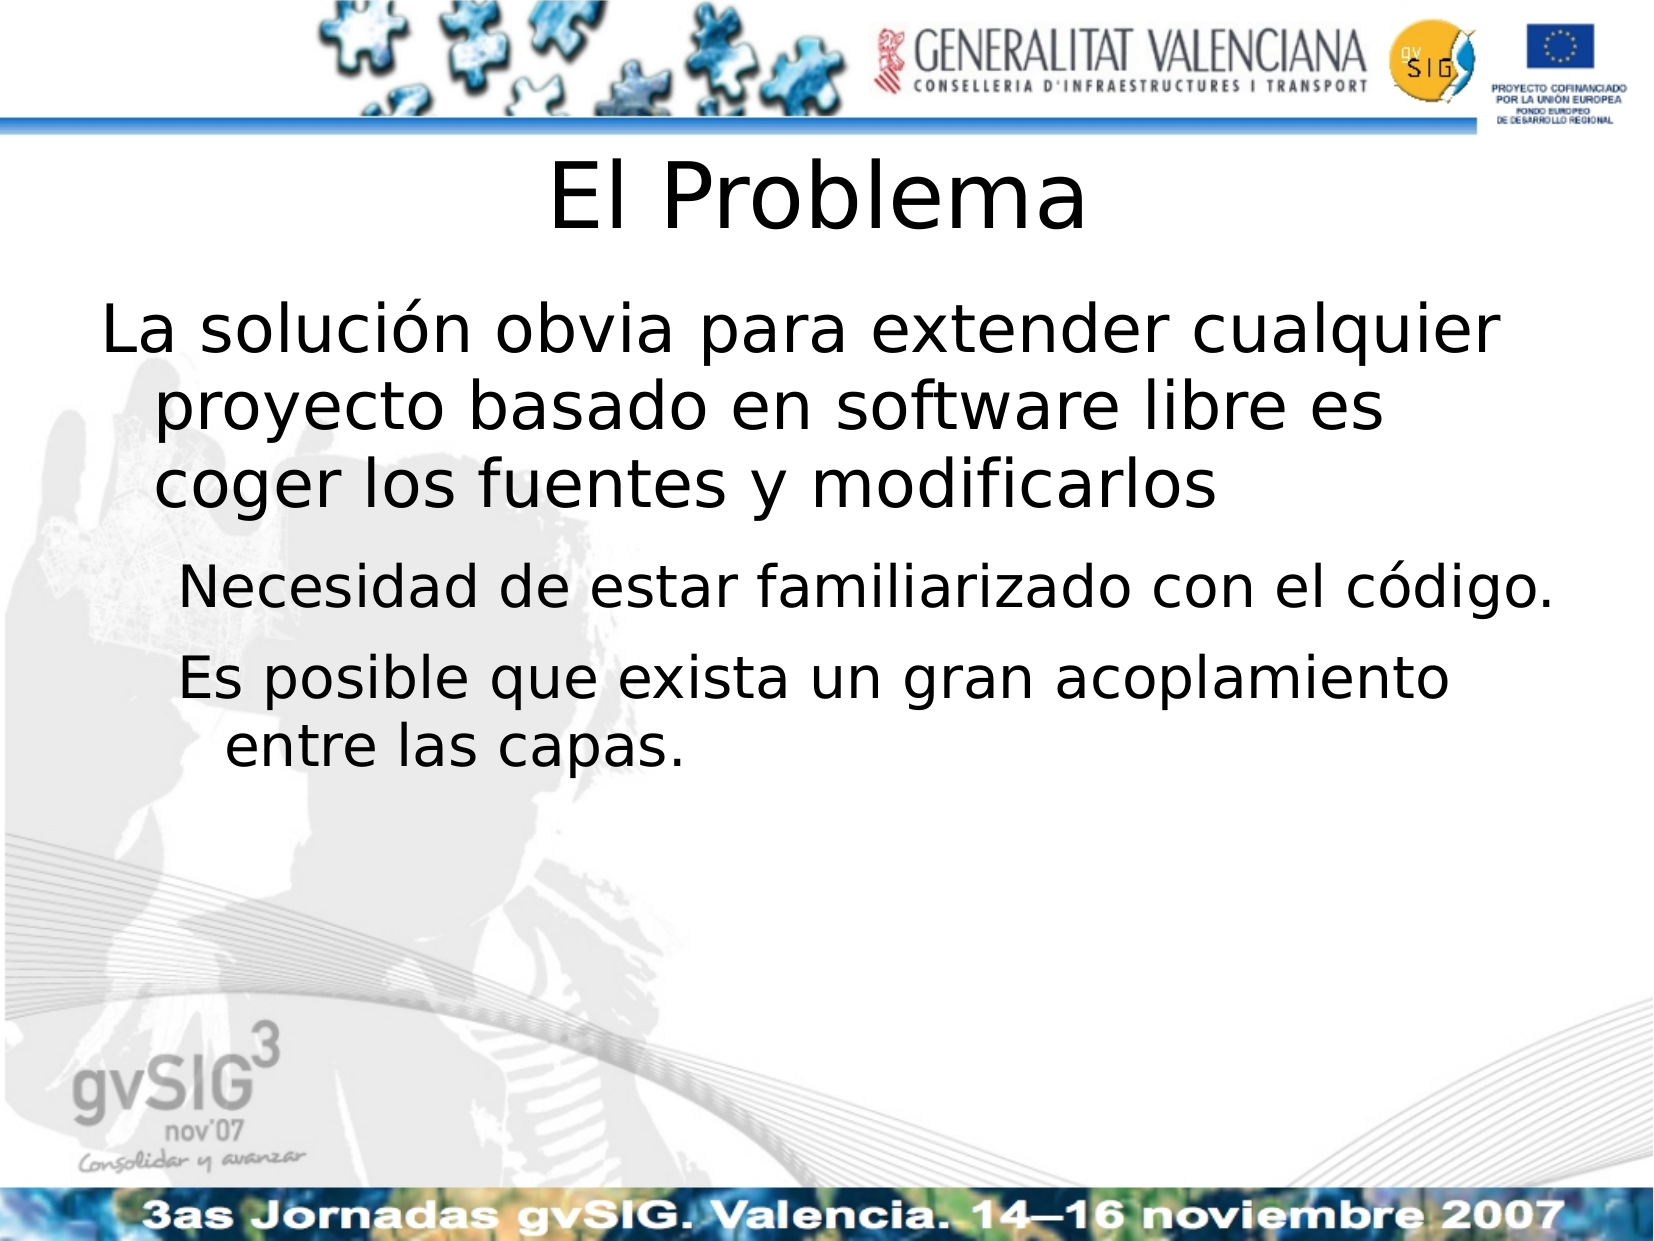

# El Problema
La solución obvia para extender cualquier proyecto basado en software libre es coger los fuentes y modificarlos
Necesidad de estar familiarizado con el código.
Es posible que exista un gran acoplamiento entre las capas.